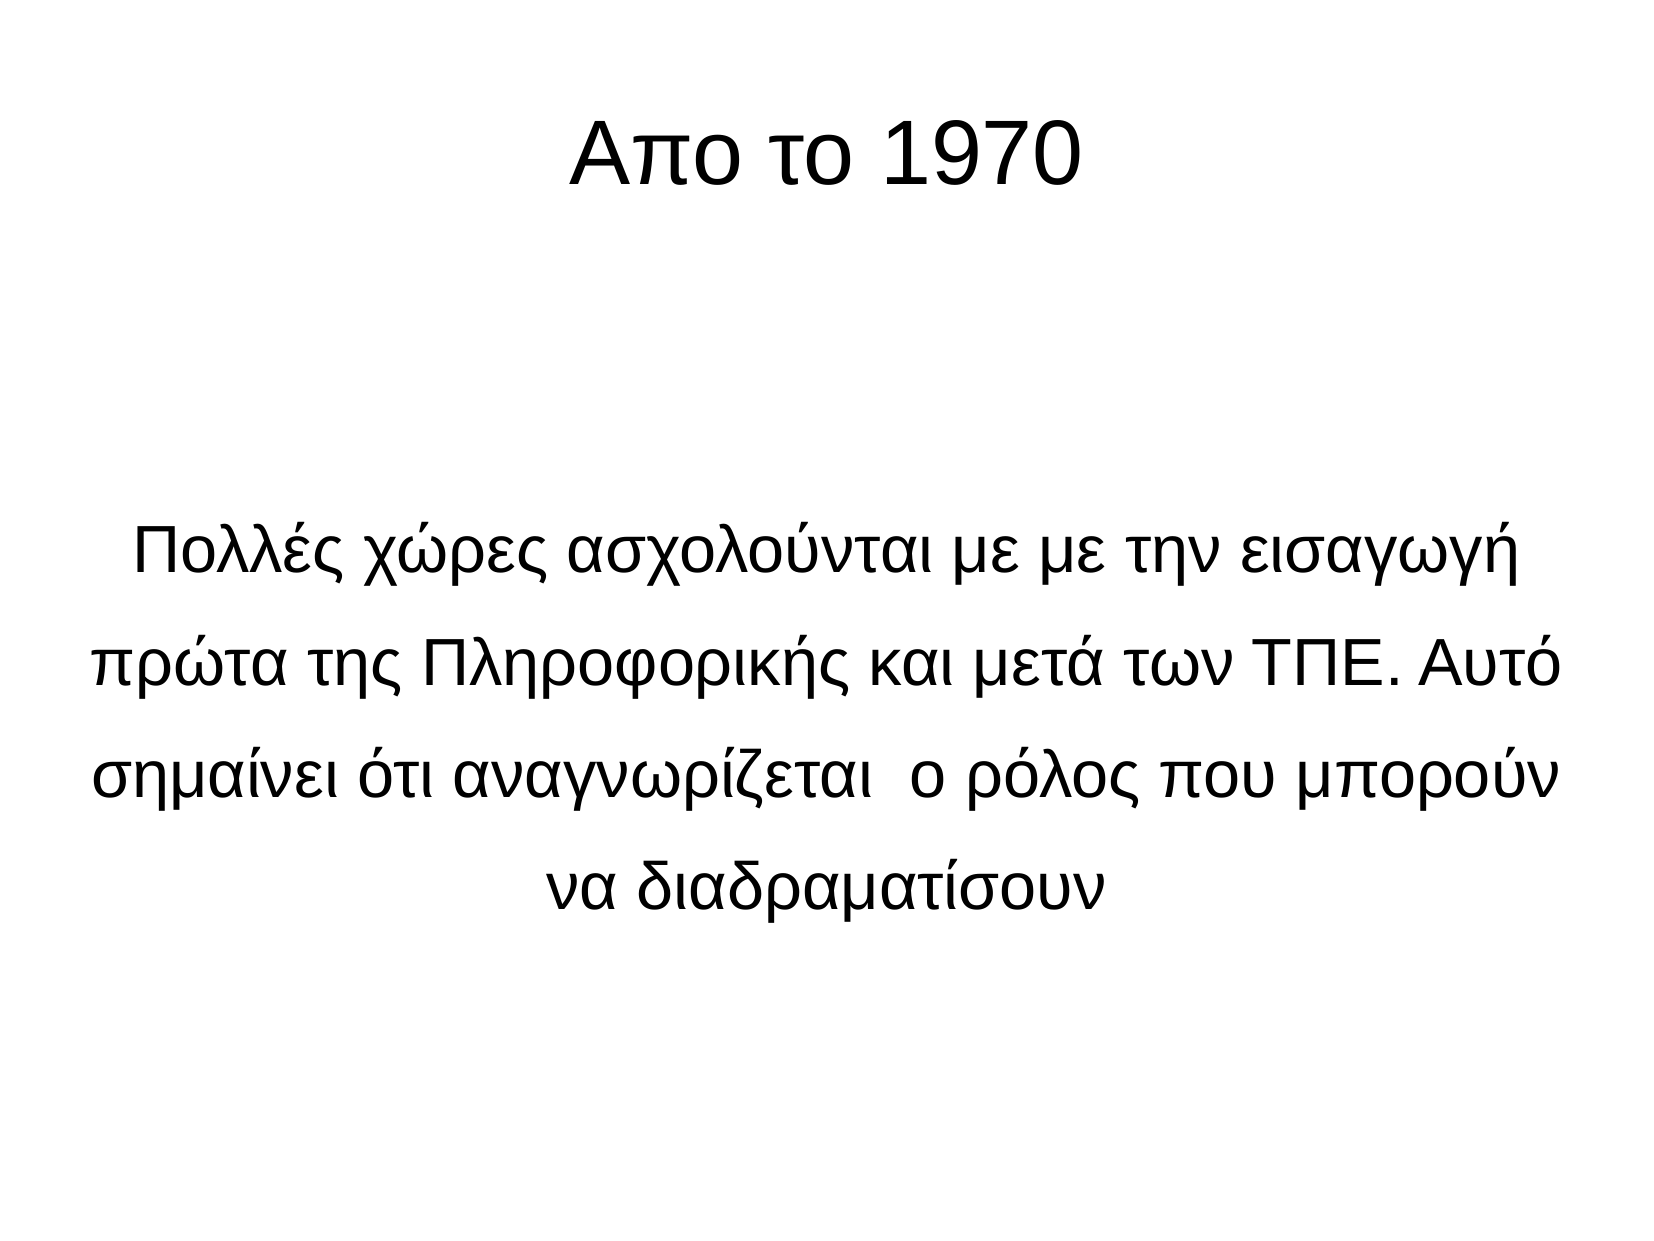

# Απο το 1970
Πολλές χώρες ασχολούνται με με την εισαγωγή πρώτα της Πληροφορικής και μετά των ΤΠΕ. Αυτό σημαίνει ότι αναγνωρίζεται ο ρόλος που μπορούν να διαδραματίσουν